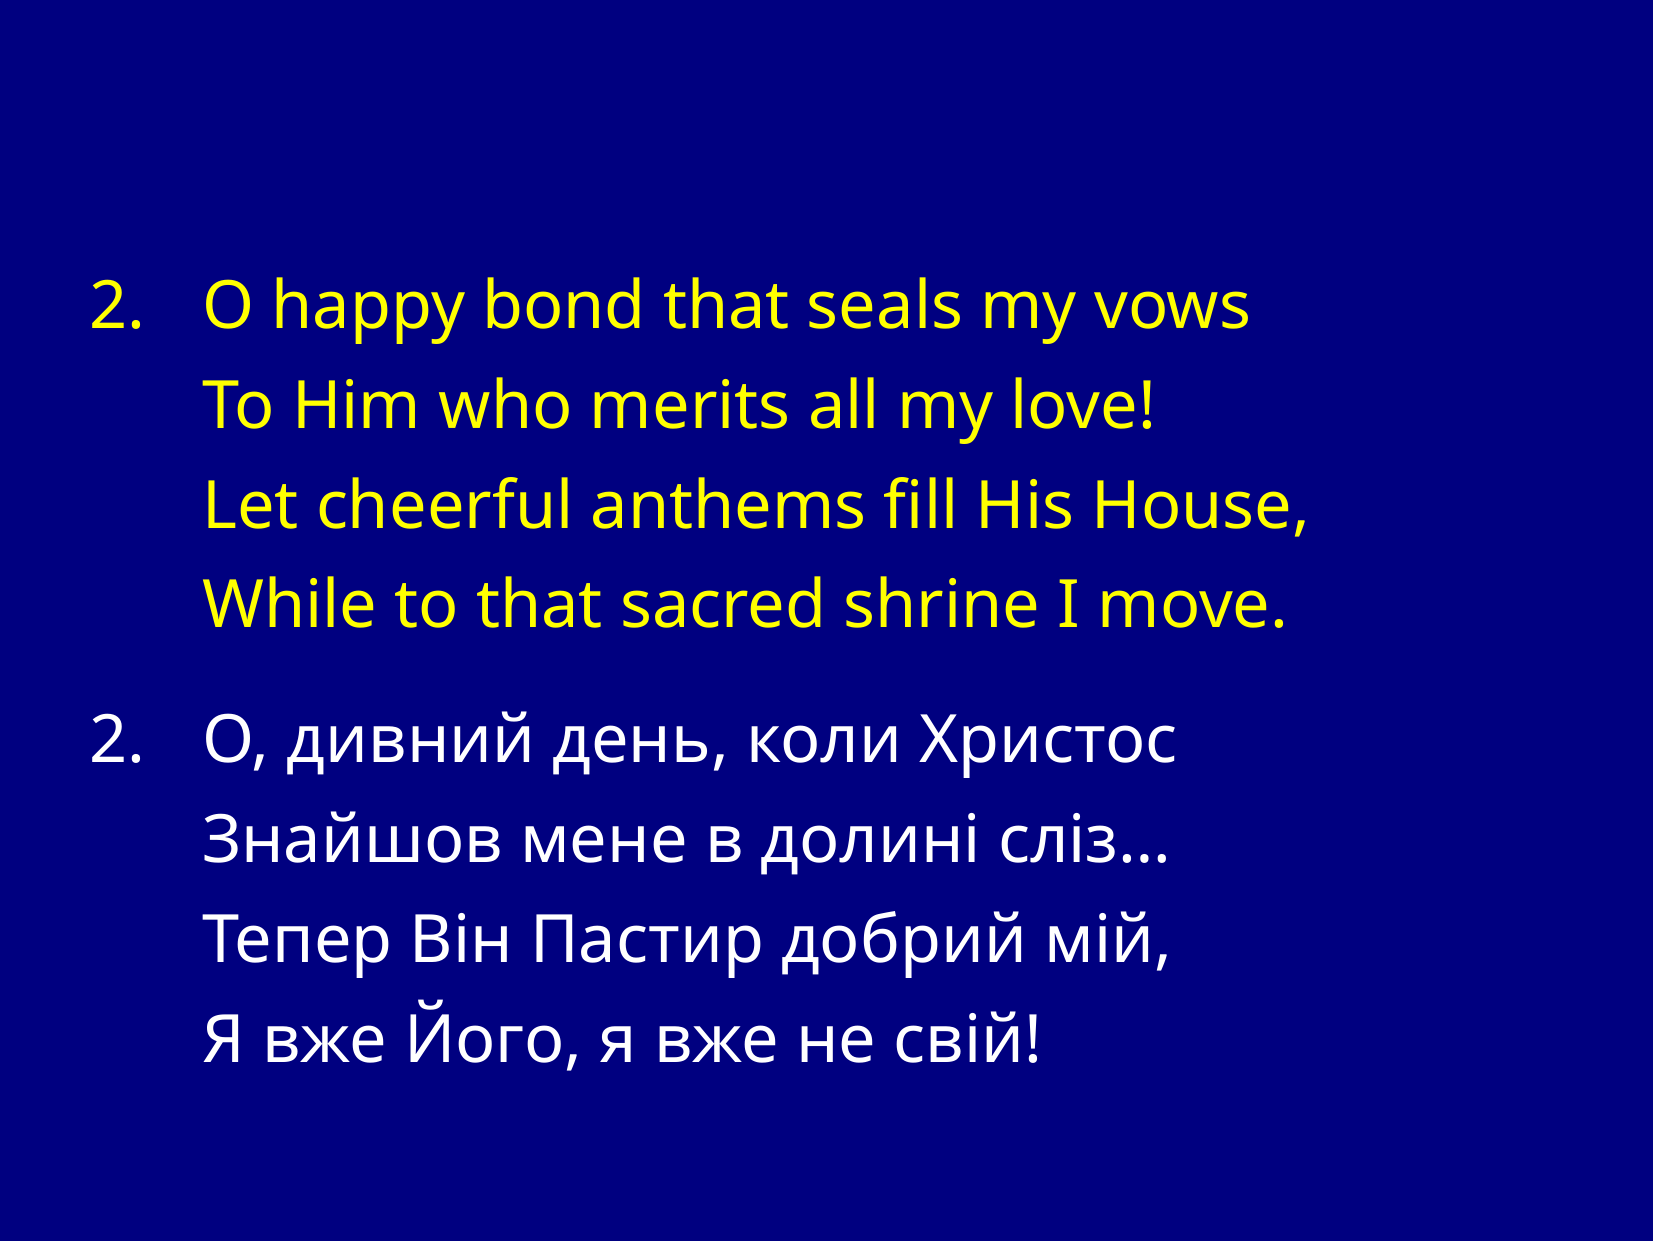

2.	O happy bond that seals my vows
	To Him who merits all my love!
	Let cheerful anthems fill His House,
	While to that sacred shrine I move.
2.	О, дивний день, коли Христос
	Знайшов мене в долині сліз…
	Тепер Він Пастир добрий мій,
	Я вже Його, я вже не свій!